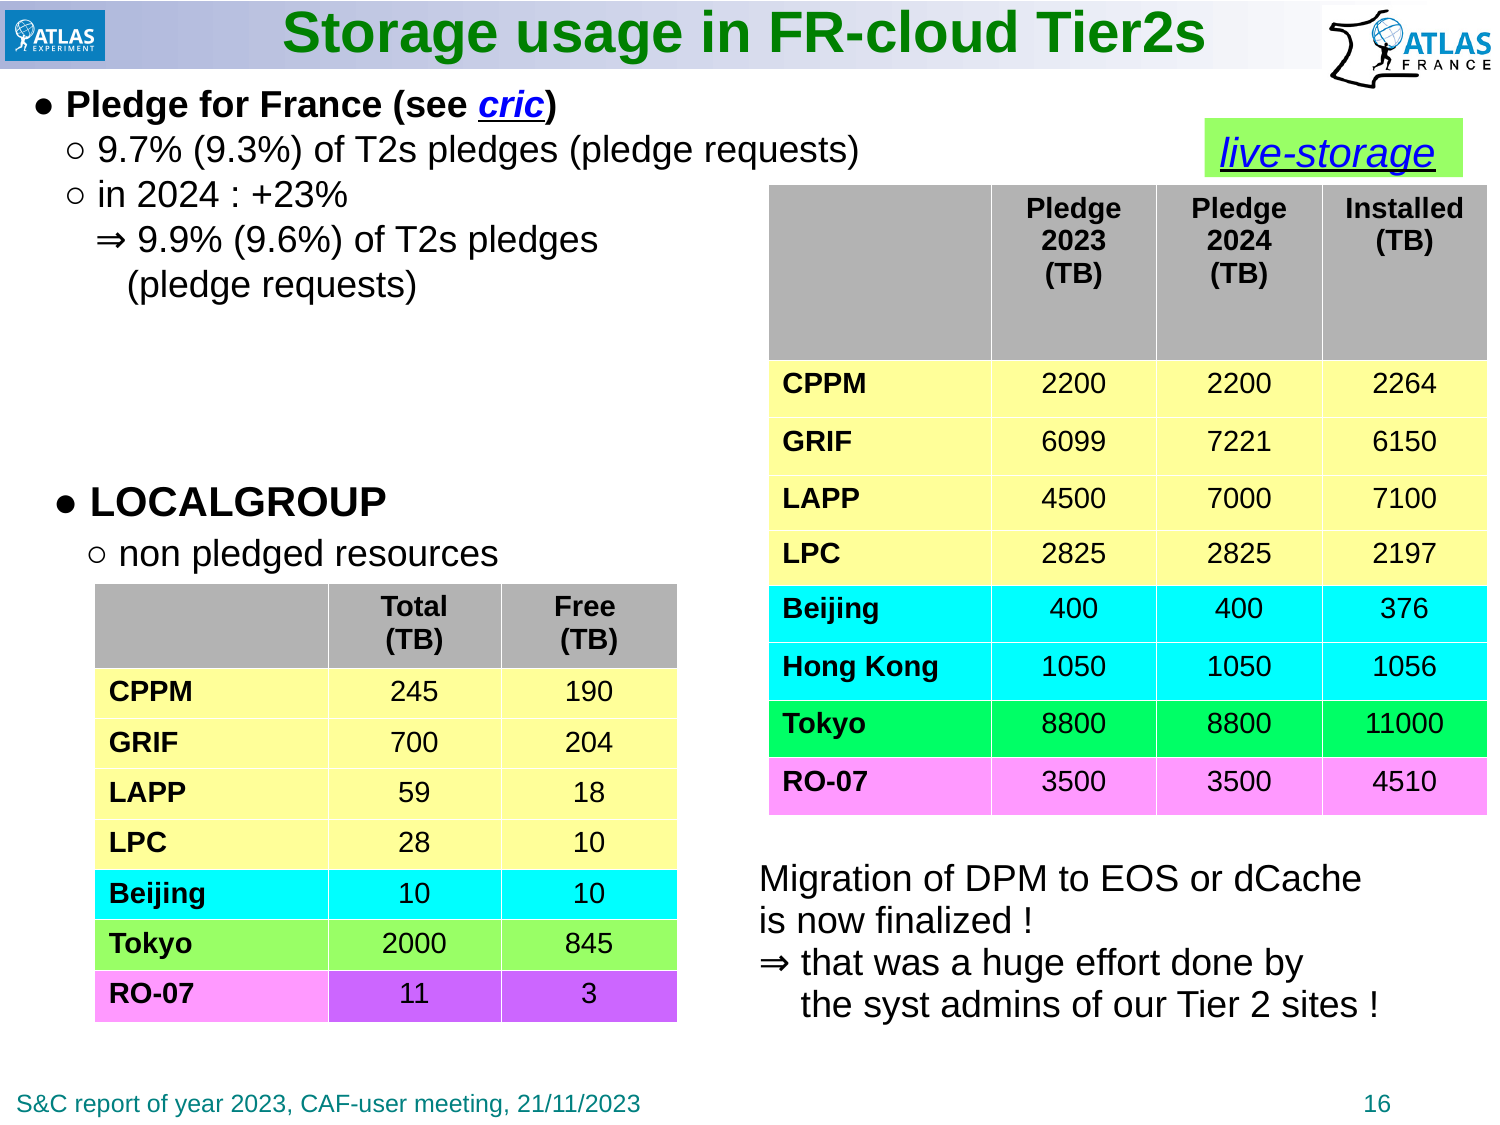

Storage usage in FR-cloud Tier2s
● Pledge for France (see cric)
 ○ 9.7% (9.3%) of T2s pledges (pledge requests)
 ○ in 2024 : +23%
 ⇒ 9.9% (9.6%) of T2s pledges
 (pledge requests)
live-storage
| | Pledge 2023 (TB) | Pledge 2024 (TB) | Installed (TB) |
| --- | --- | --- | --- |
| CPPM | 2200 | 2200 | 2264 |
| GRIF | 6099 | 7221 | 6150 |
| LAPP | 4500 | 7000 | 7100 |
| LPC | 2825 | 2825 | 2197 |
| Beijing | 400 | 400 | 376 |
| Hong Kong | 1050 | 1050 | 1056 |
| Tokyo | 8800 | 8800 | 11000 |
| RO-07 | 3500 | 3500 | 4510 |
● LOCALGROUP
 ○ non pledged resources
| | Total (TB) | Free (TB) |
| --- | --- | --- |
| CPPM | 245 | 190 |
| GRIF | 700 | 204 |
| LAPP | 59 | 18 |
| LPC | 28 | 10 |
| Beijing | 10 | 10 |
| Tokyo | 2000 | 845 |
| RO-07 | 11 | 3 |
Migration of DPM to EOS or dCache
is now finalized !
⇒ that was a huge effort done by
 the syst admins of our Tier 2 sites !